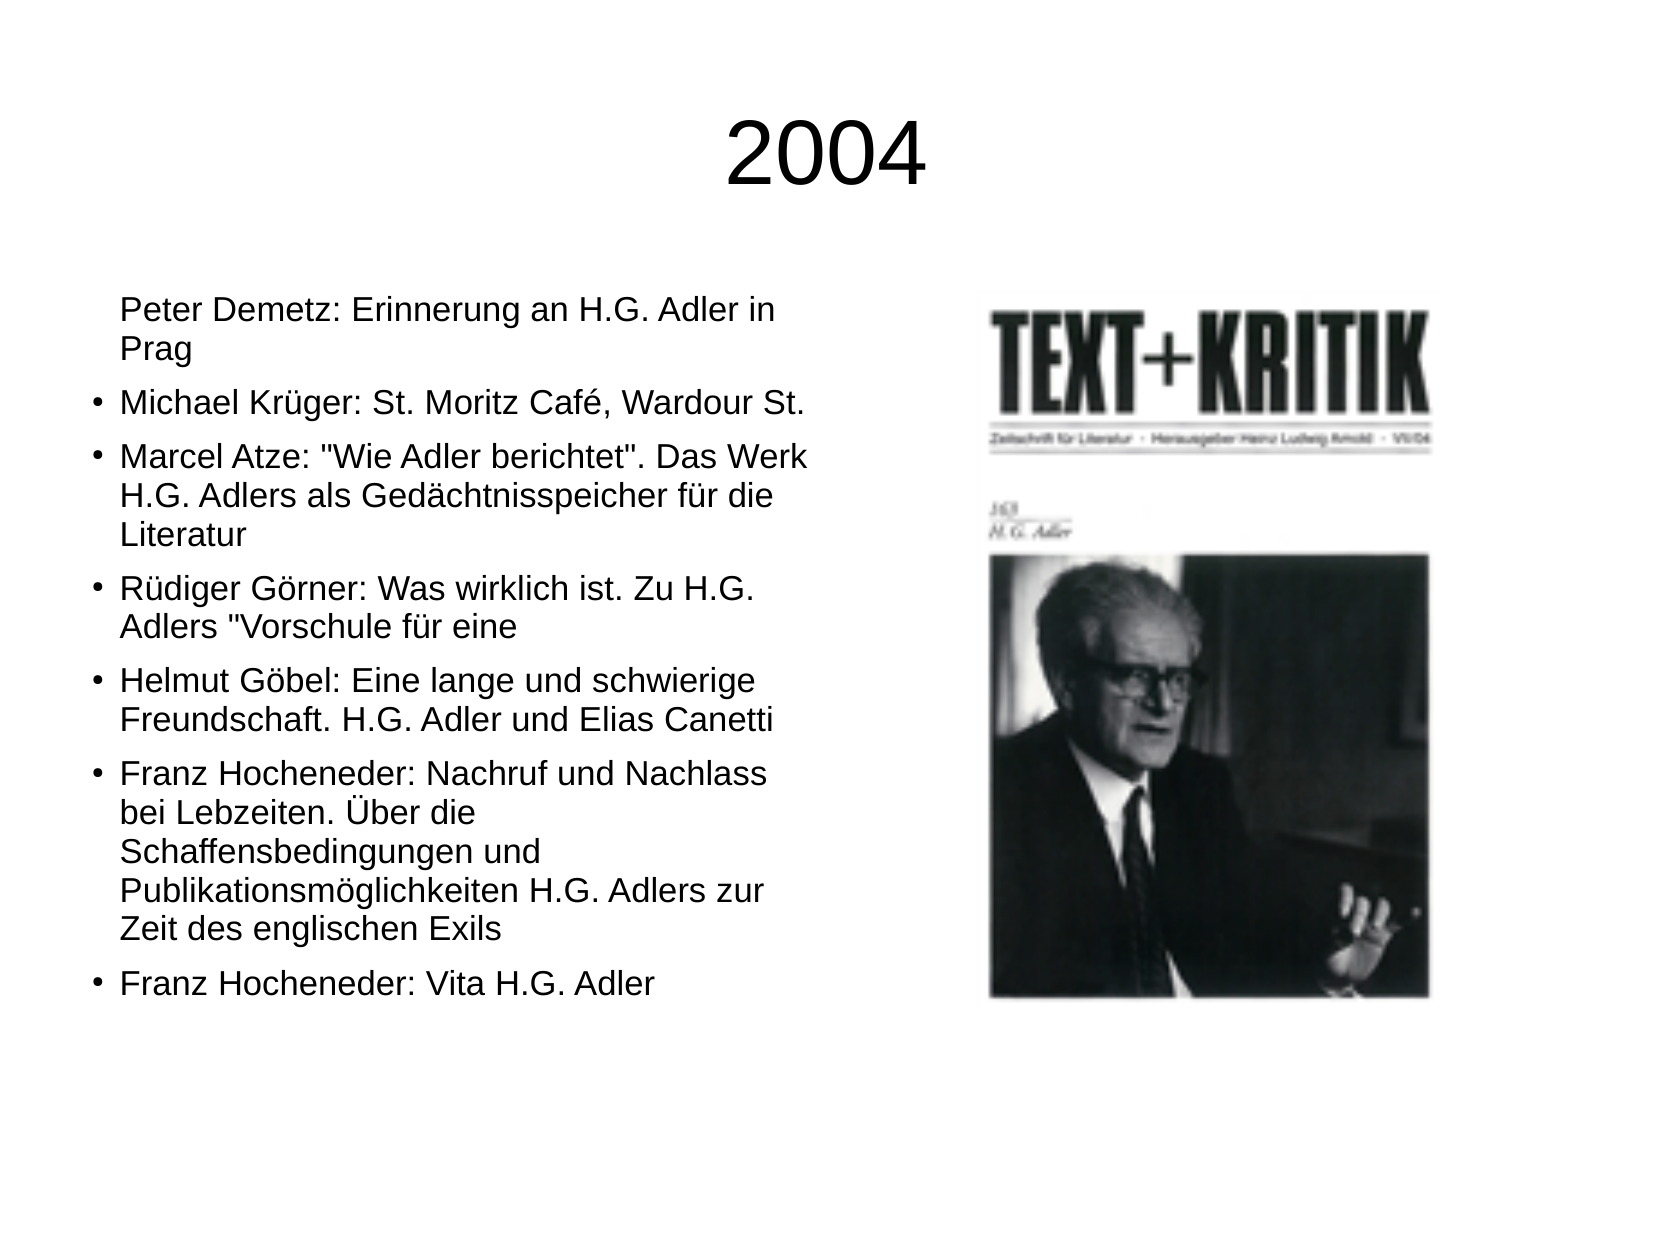

# 2004
Peter Demetz: Erinnerung an H.G. Adler in Prag
Michael Krüger: St. Moritz Café, Wardour St.
Marcel Atze: "Wie Adler berichtet". Das Werk H.G. Adlers als Gedächtnisspeicher für die Literatur
Rüdiger Görner: Was wirklich ist. Zu H.G. Adlers "Vorschule für eine
Helmut Göbel: Eine lange und schwierige Freundschaft. H.G. Adler und Elias Canetti
Franz Hocheneder: Nachruf und Nachlass bei Lebzeiten. Über die Schaffensbedingungen und Publikationsmöglichkeiten H.G. Adlers zur Zeit des englischen Exils
Franz Hocheneder: Vita H.G. Adler